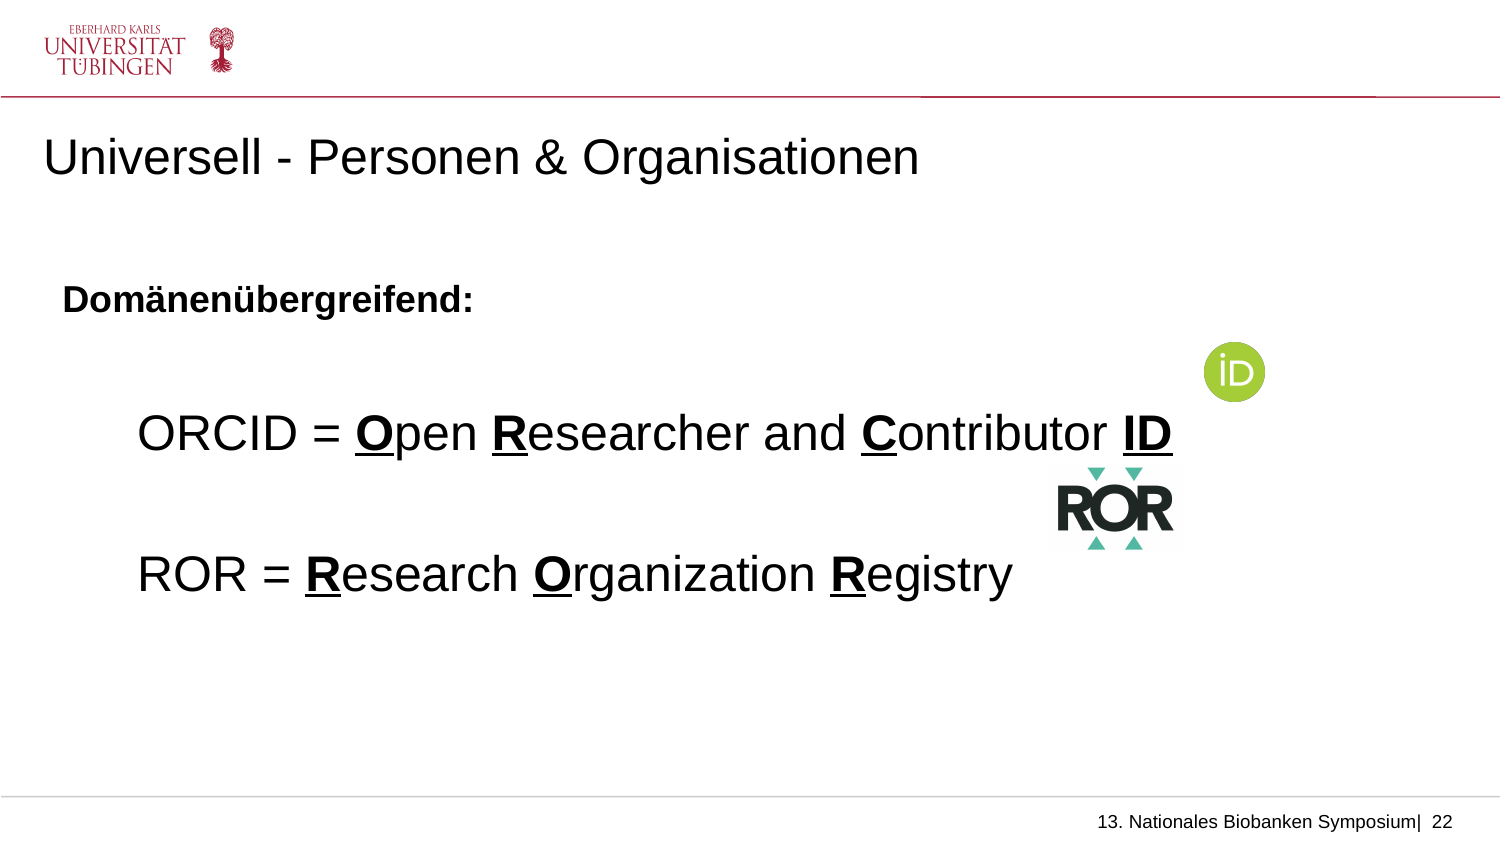

# Universell - Personen & Organisationen
Domänenübergreifend:
ORCID = Open Researcher and Contributor ID
ROR = Research Organization Registry